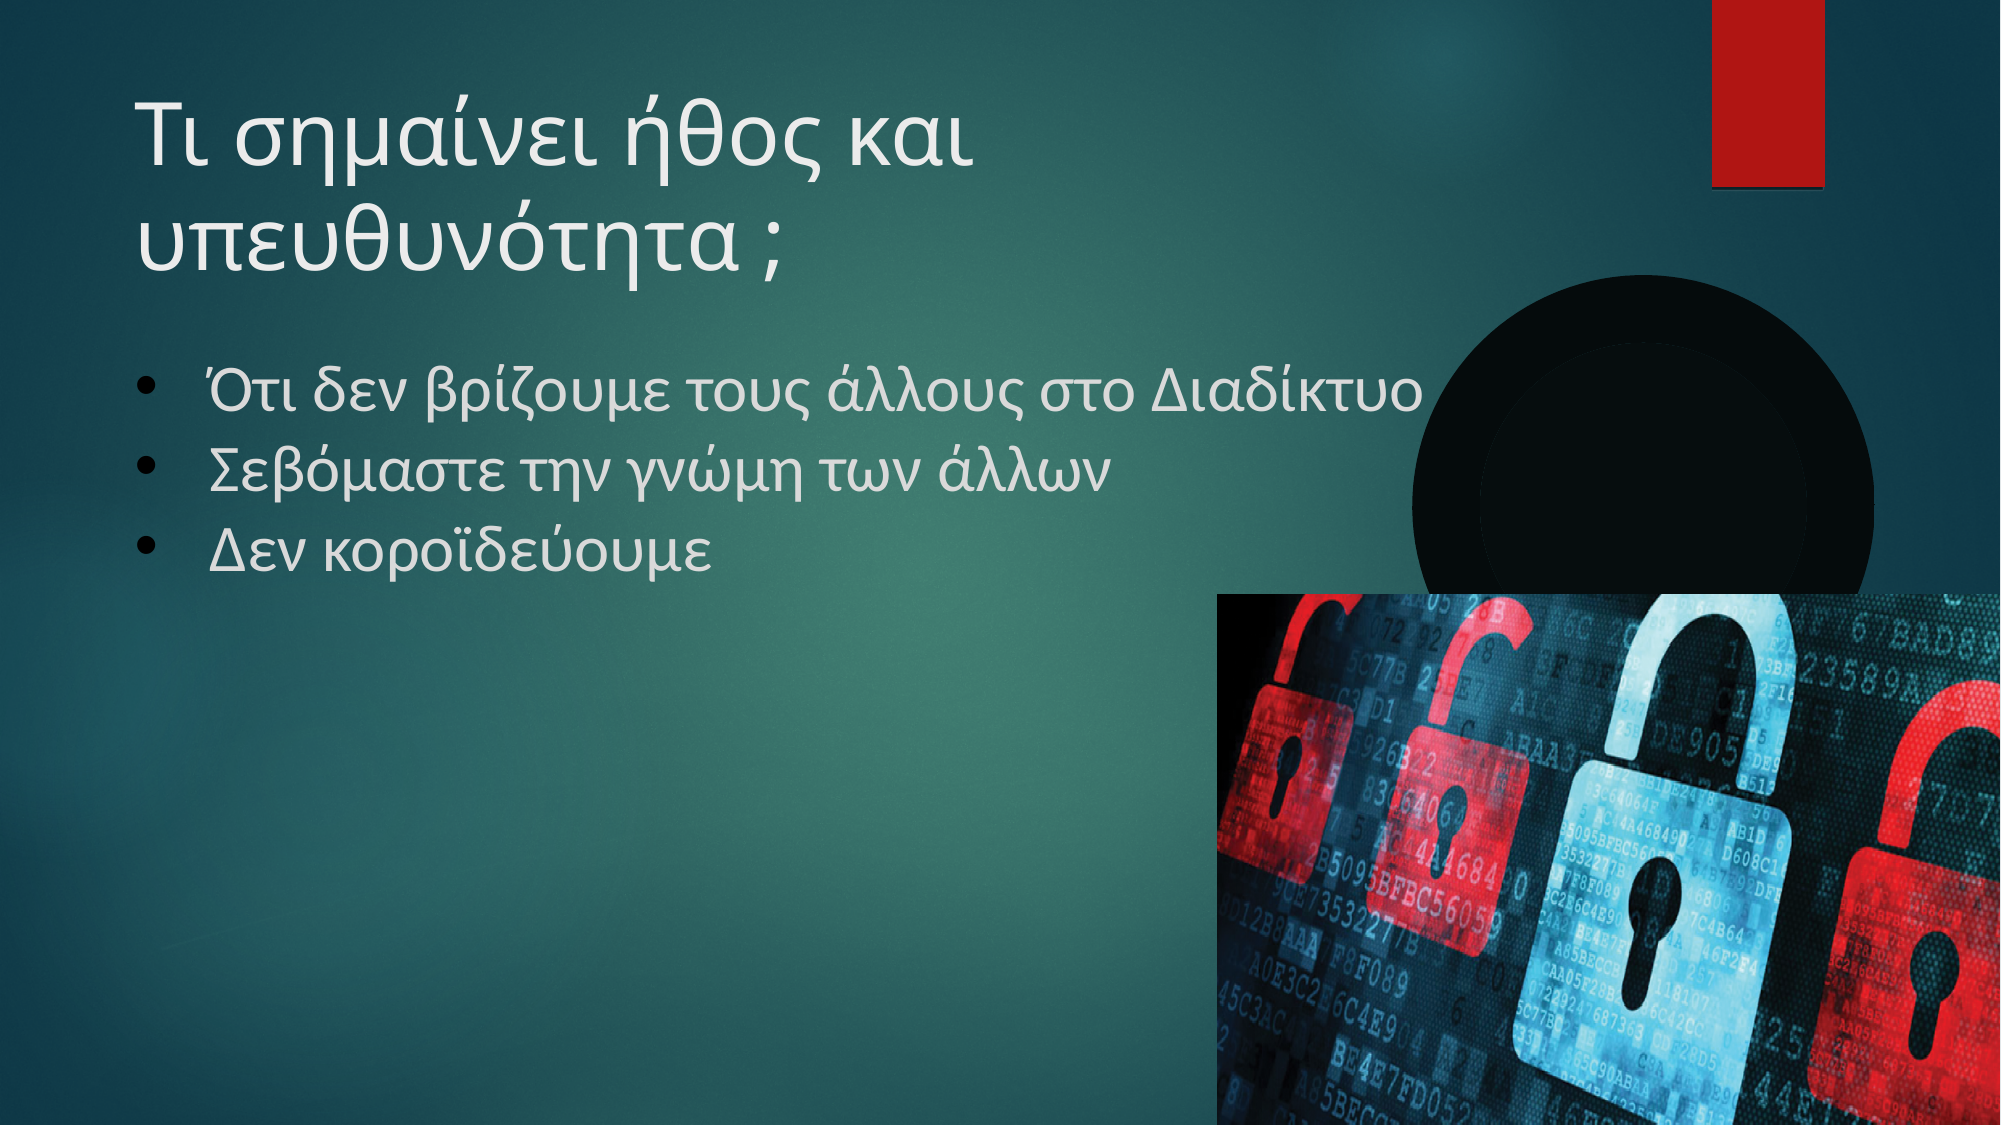

# Τι σημαίνει ήθος και υπευθυνότητα ;
Ότι δεν βρίζουμε τους άλλους στο Διαδίκτυο
Σεβόμαστε την γνώμη των άλλων
Δεν κοροϊδεύουμε